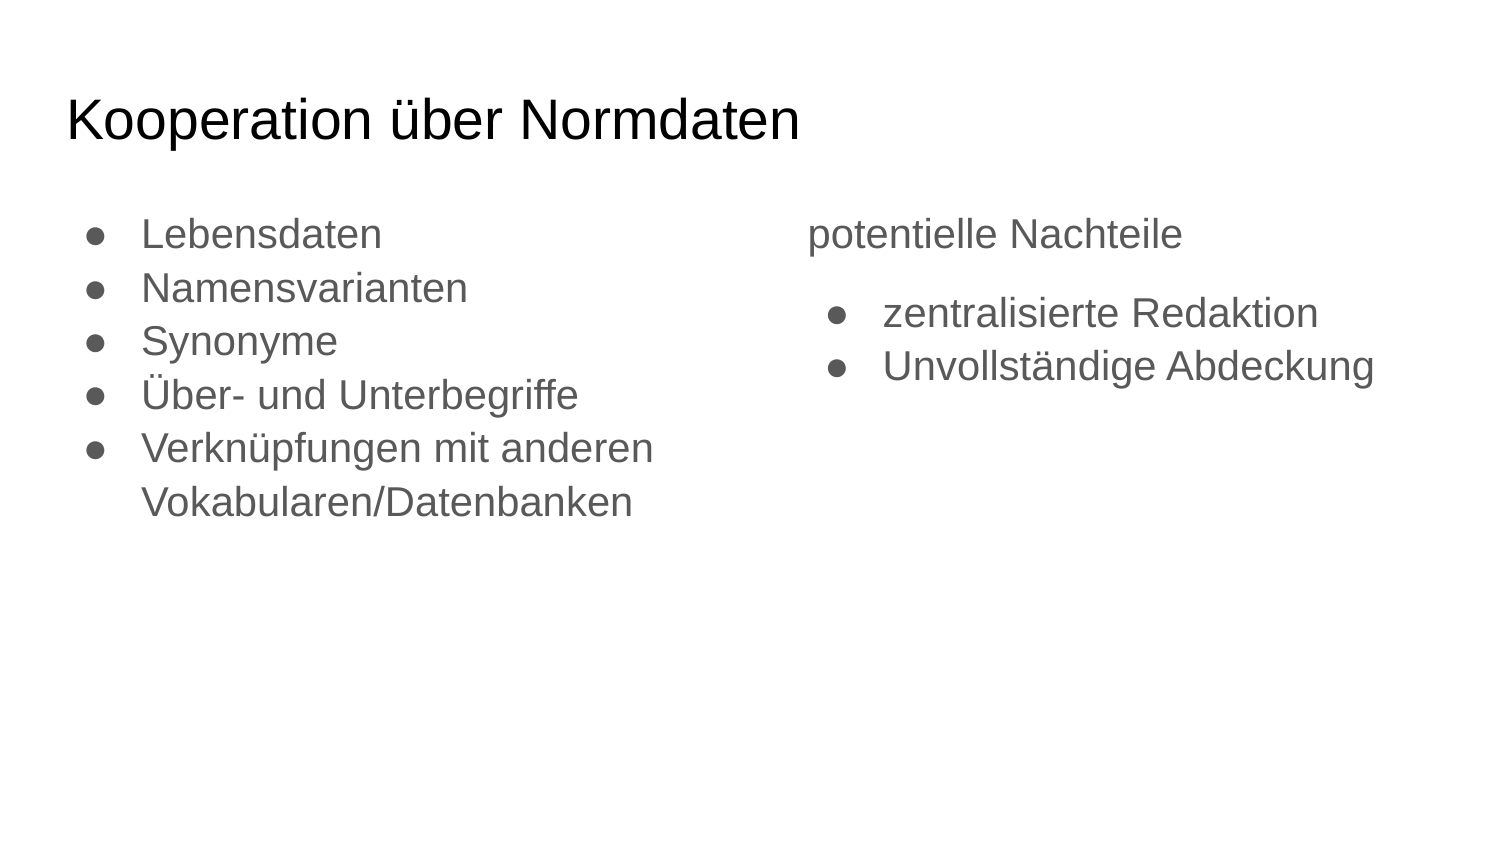

# Kooperation über Normdaten
Lebensdaten
Namensvarianten
Synonyme
Über- und Unterbegriffe
Verknüpfungen mit anderen Vokabularen/Datenbanken
potentielle Nachteile
zentralisierte Redaktion
Unvollständige Abdeckung